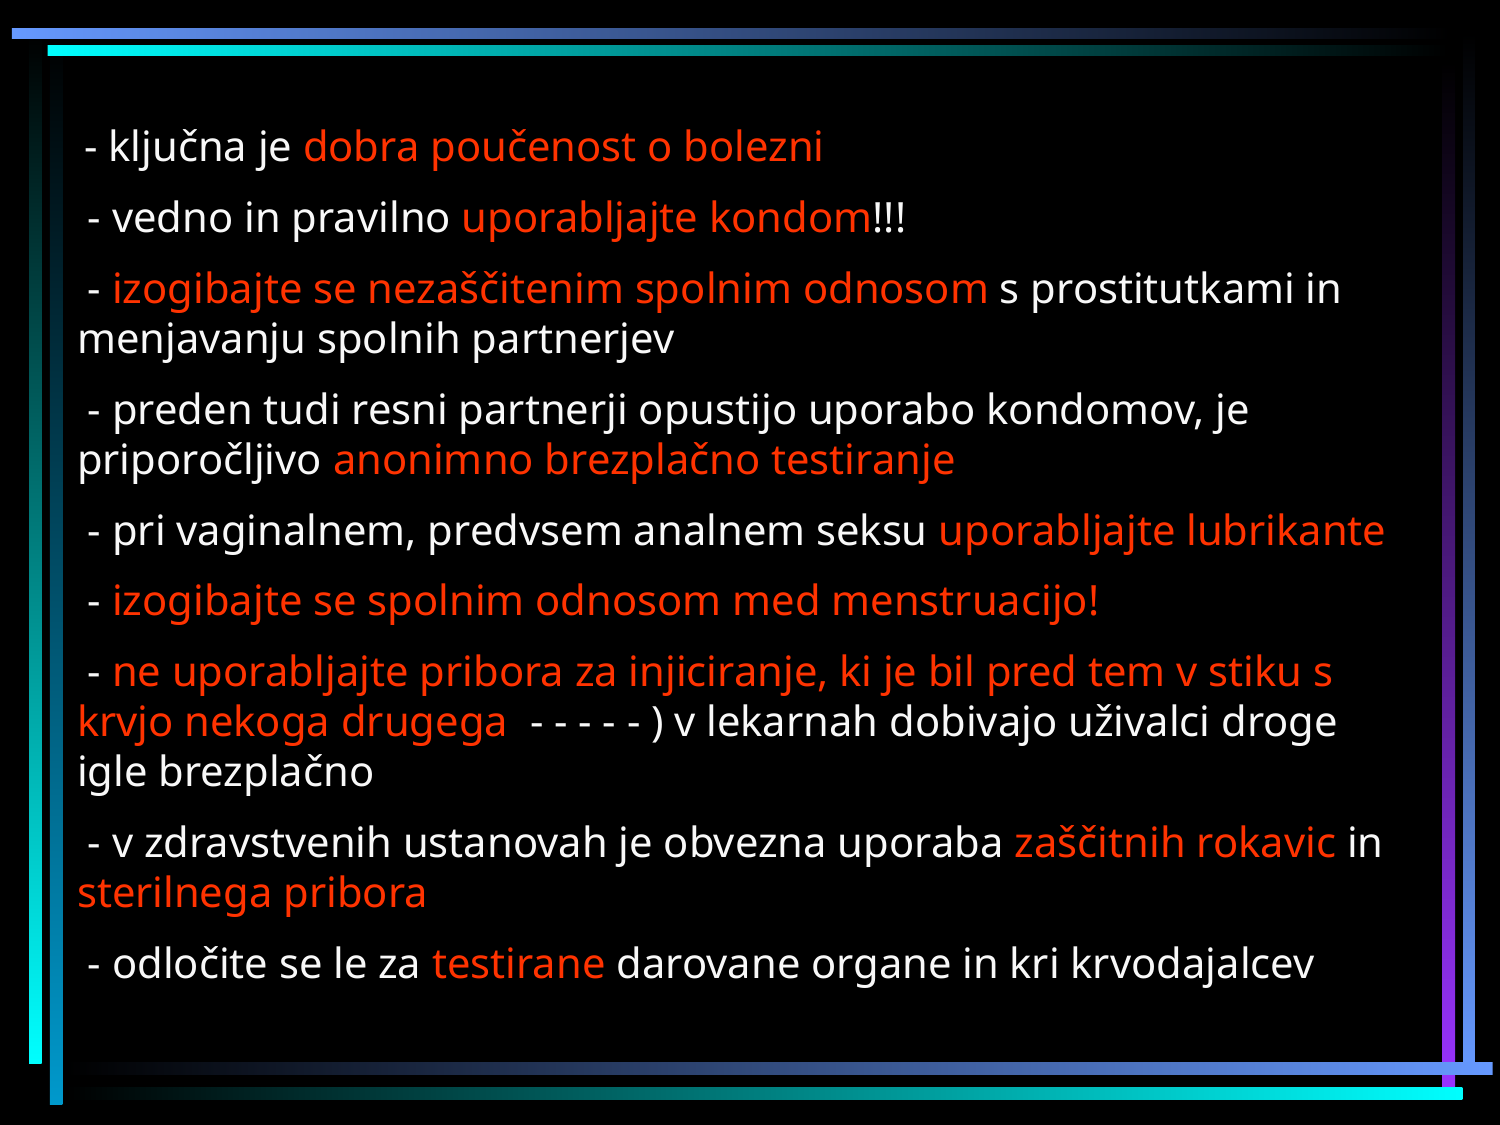

- ključna je dobra poučenost o bolezni
 - vedno in pravilno uporabljajte kondom!!!
 - izogibajte se nezaščitenim spolnim odnosom s prostitutkami in menjavanju spolnih partnerjev
 - preden tudi resni partnerji opustijo uporabo kondomov, je priporočljivo anonimno brezplačno testiranje
 - pri vaginalnem, predvsem analnem seksu uporabljajte lubrikante
 - izogibajte se spolnim odnosom med menstruacijo!
 - ne uporabljajte pribora za injiciranje, ki je bil pred tem v stiku s krvjo nekoga drugega - - - - - ) v lekarnah dobivajo uživalci droge igle brezplačno
 - v zdravstvenih ustanovah je obvezna uporaba zaščitnih rokavic in sterilnega pribora
 - odločite se le za testirane darovane organe in kri krvodajalcev